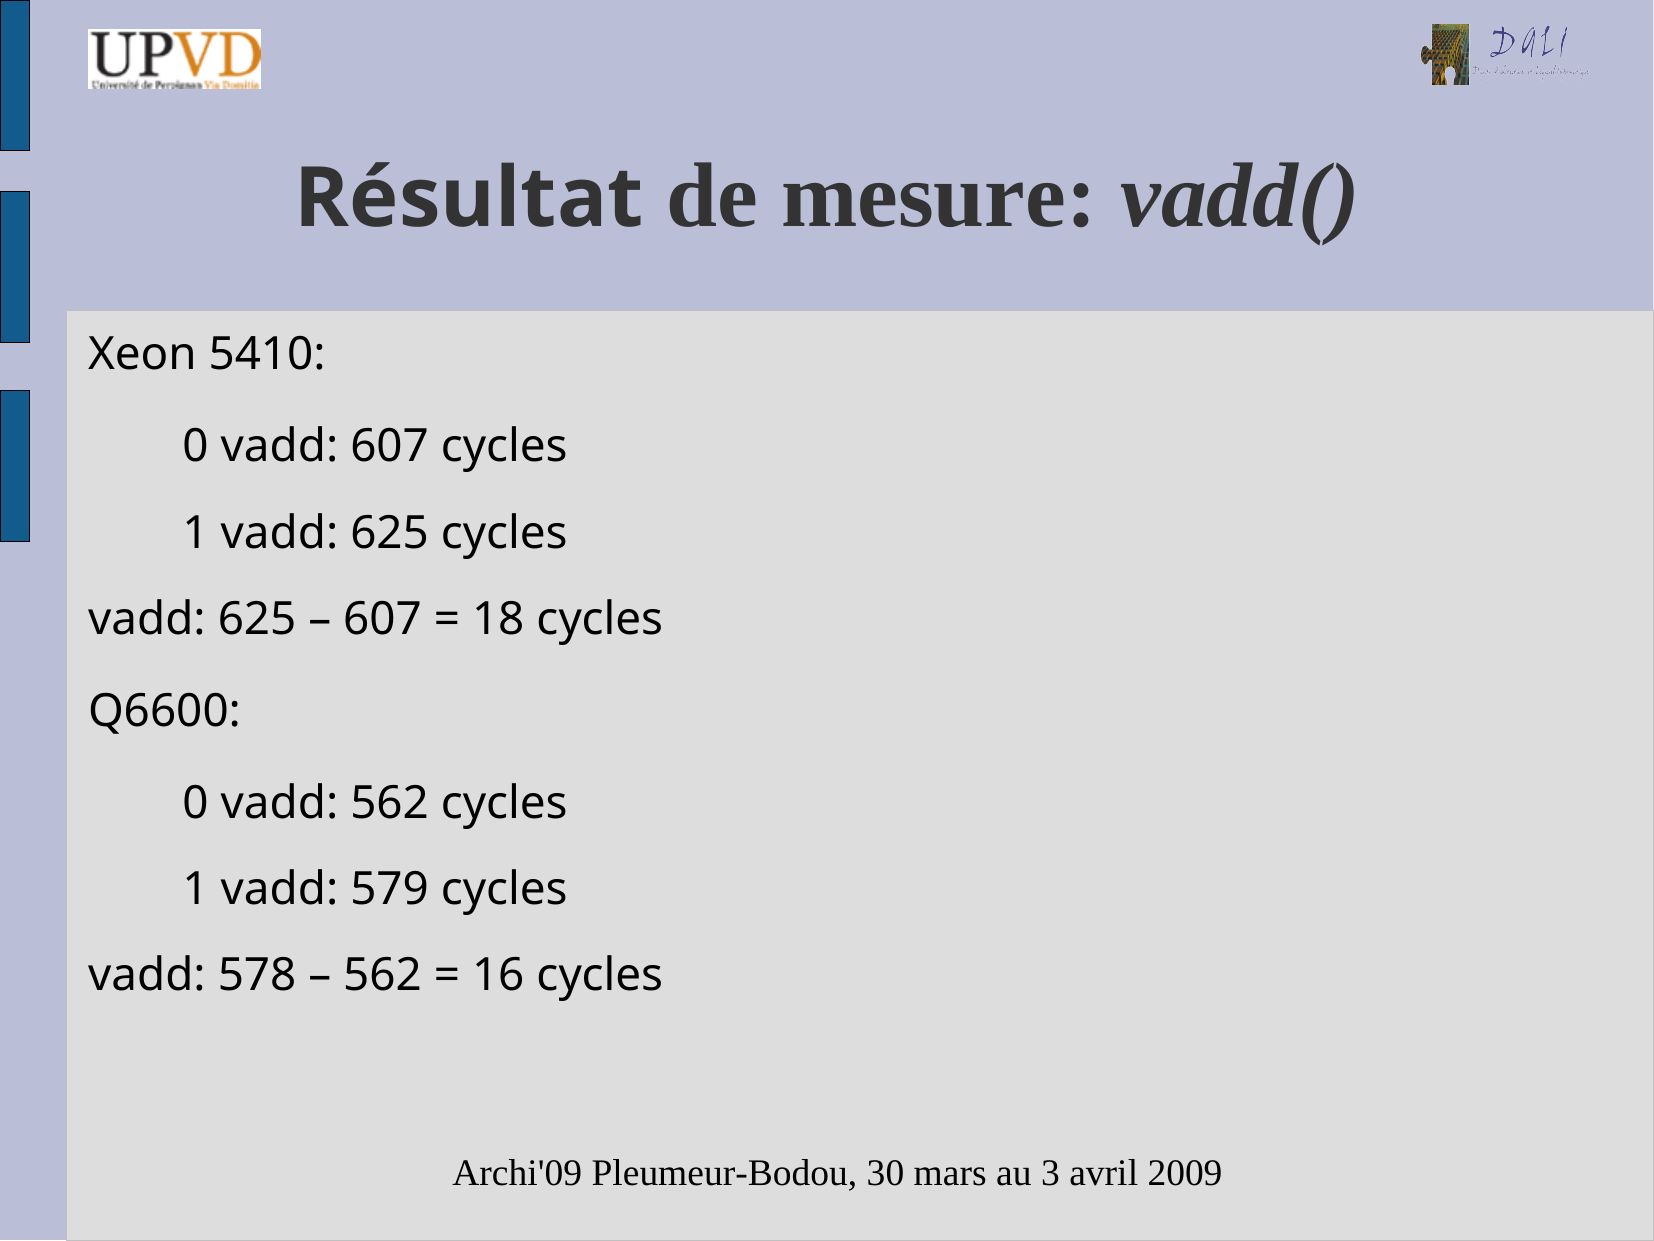

# Résultat de mesure: vadd()
Xeon 5410:
0 vadd: 607 cycles
1 vadd: 625 cycles
vadd: 625 – 607 = 18 cycles
Q6600:
0 vadd: 562 cycles
1 vadd: 579 cycles
vadd: 578 – 562 = 16 cycles
Archi'09 Pleumeur-Bodou, 30 mars au 3 avril 2009